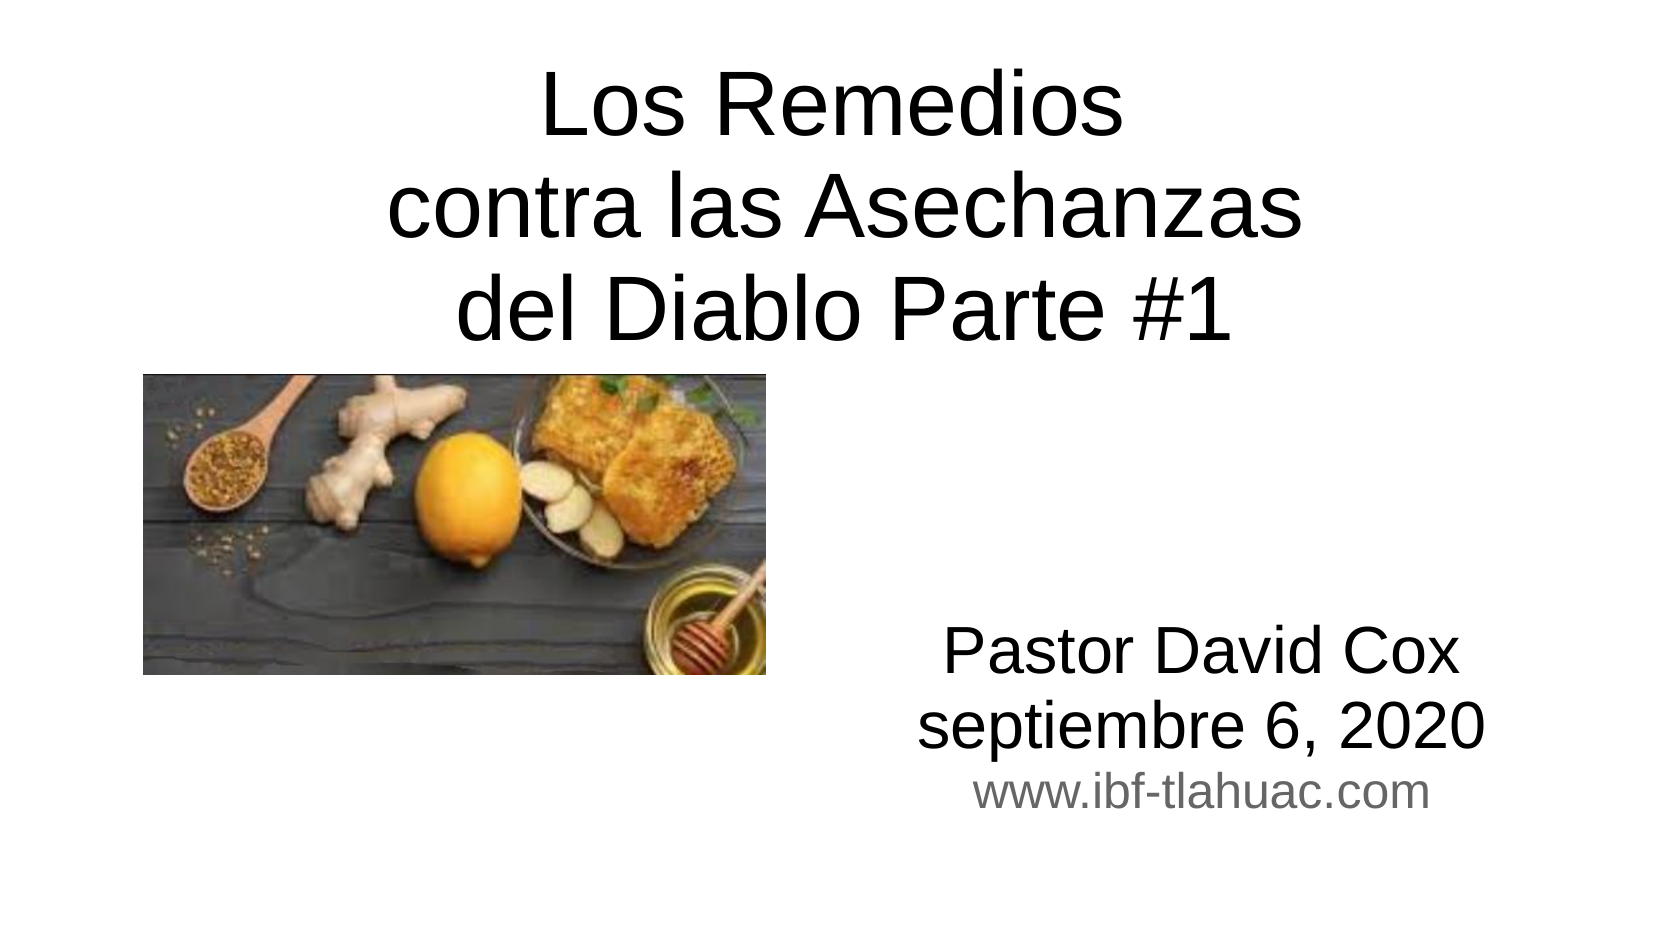

# Los Remedios contra las Asechanzas del Diablo Parte #1
Pastor David Cox
septiembre 6, 2020
www.ibf-tlahuac.com